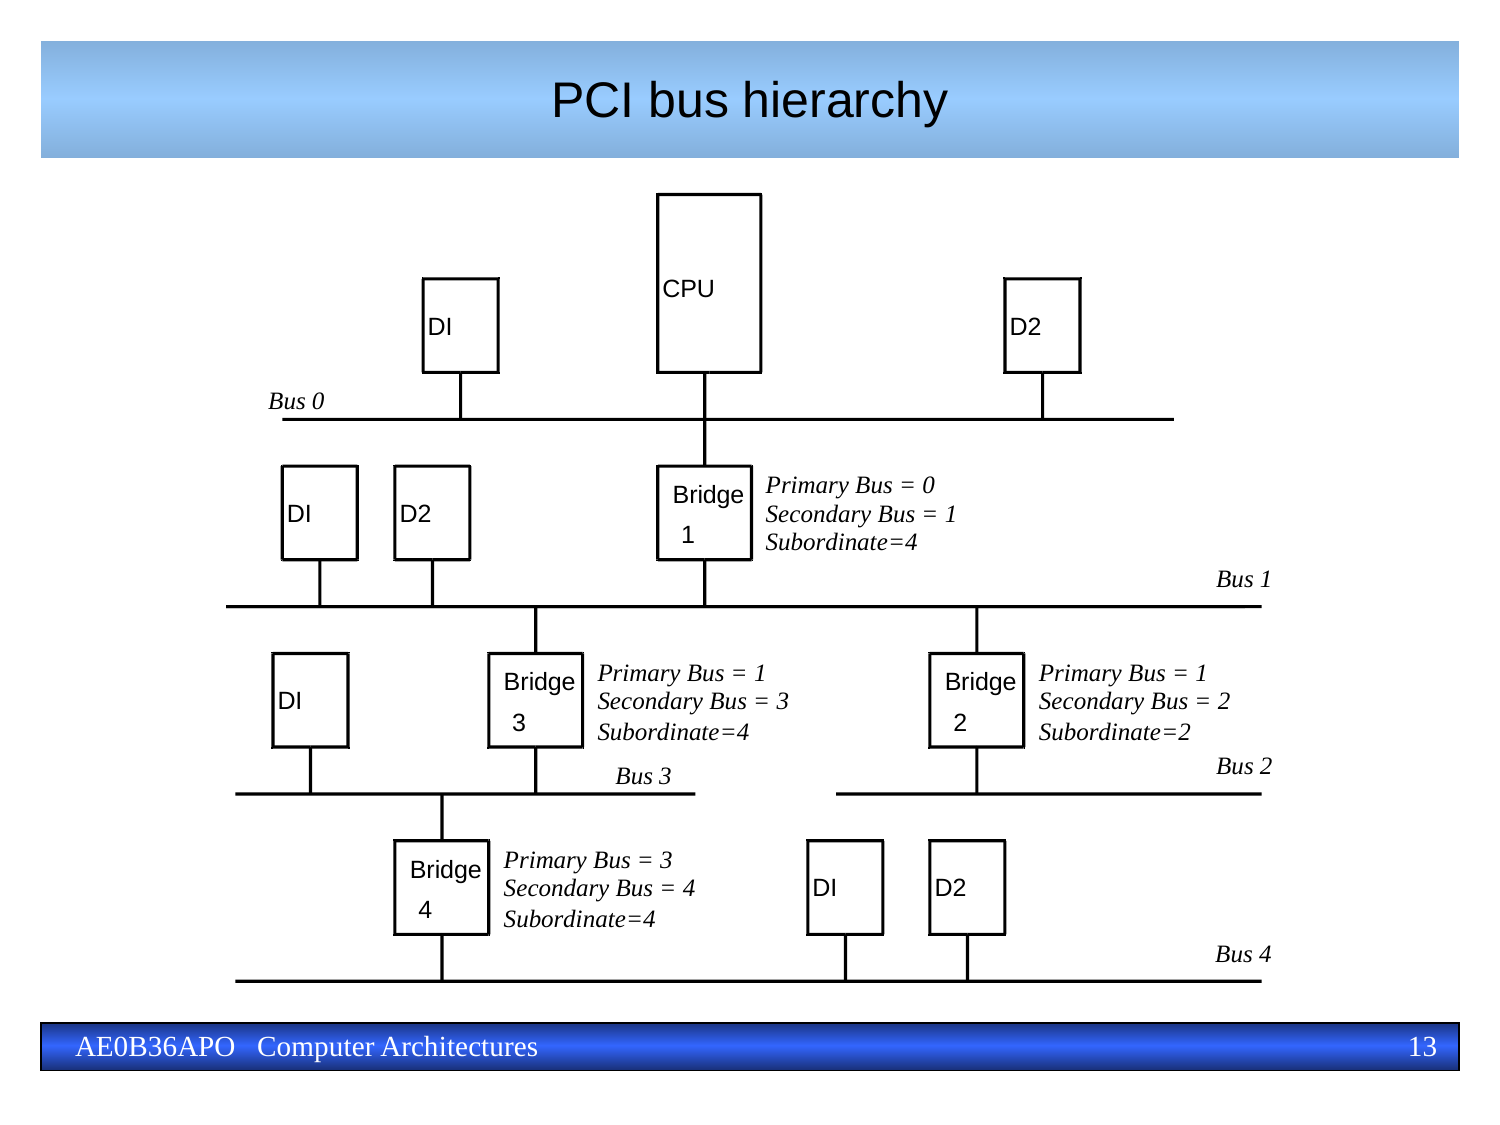

# PCI bus hierarchy
AE0B36APO Computer Architectures
13